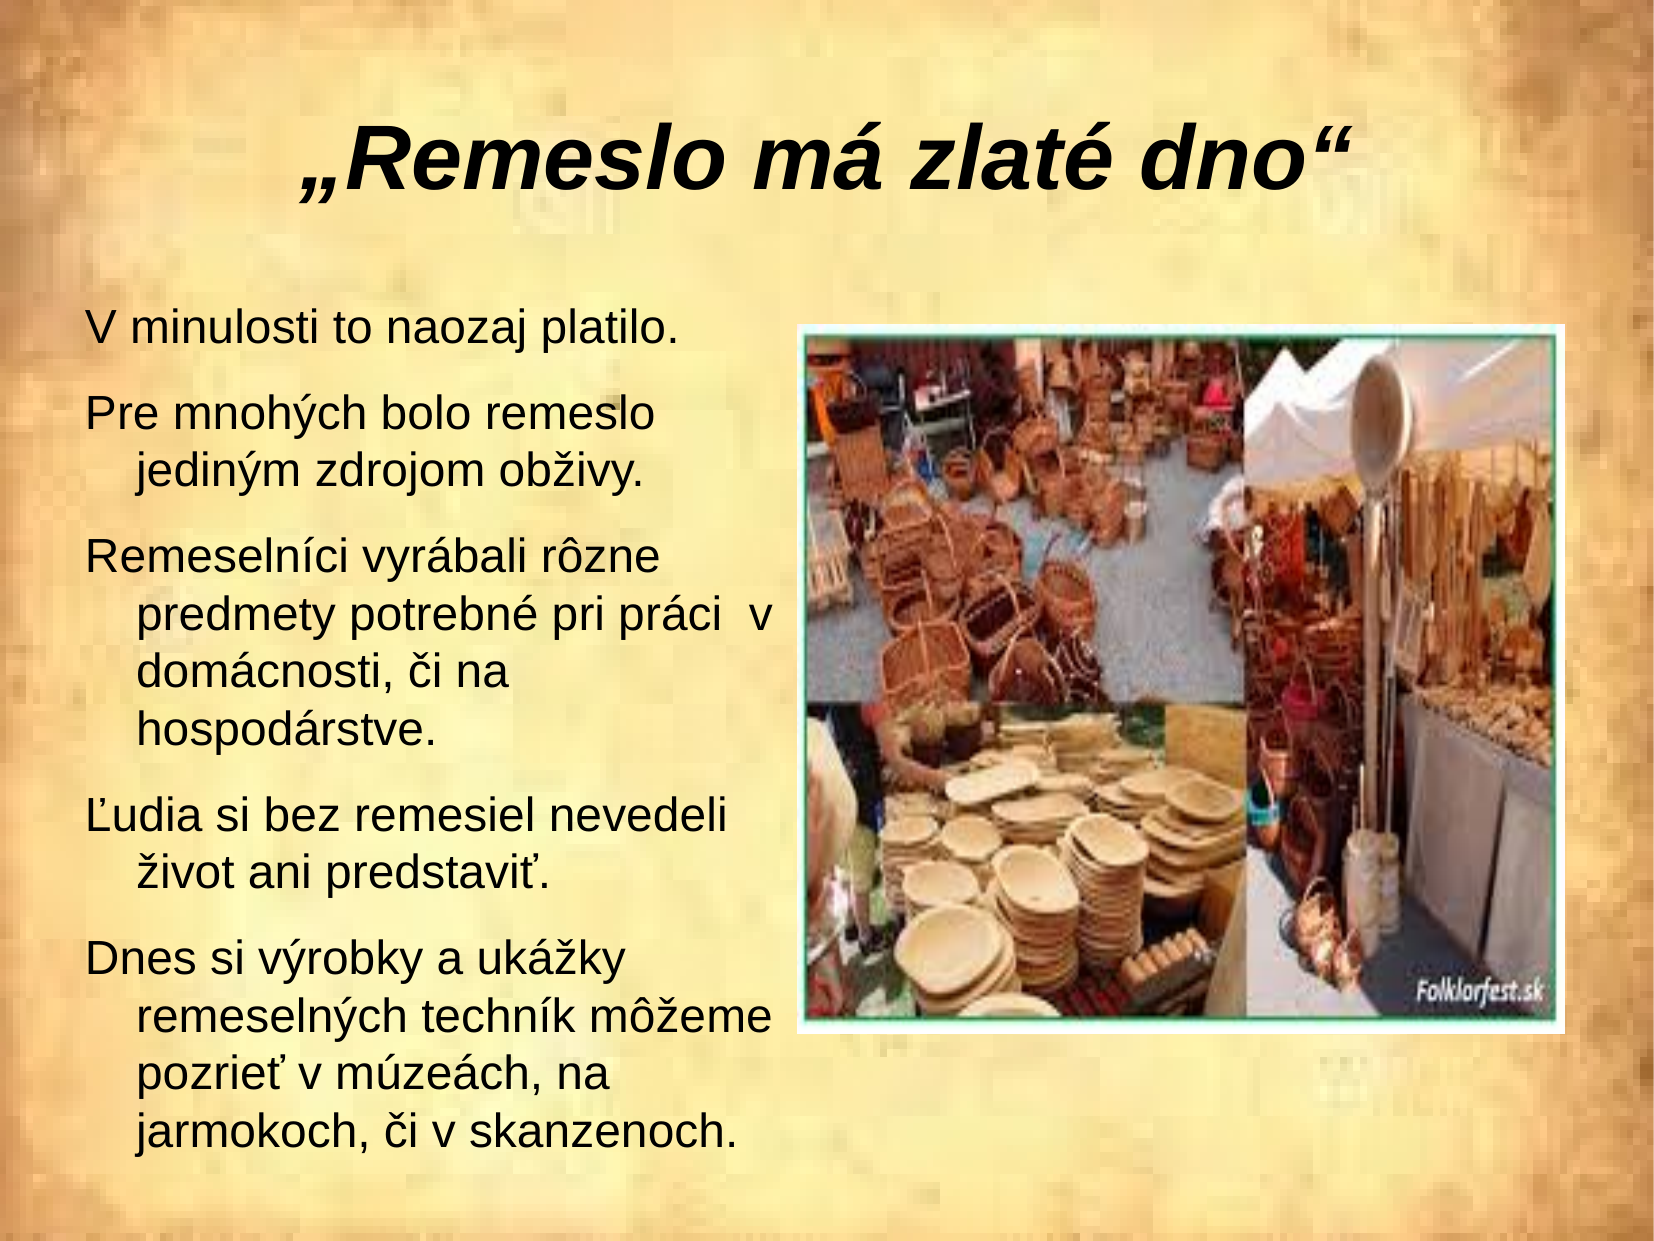

# „Remeslo má zlaté dno“
V minulosti to naozaj platilo.
Pre mnohých bolo remeslo jediným zdrojom obživy.
Remeselníci vyrábali rôzne predmety potrebné pri práci v domácnosti, či na hospodárstve.
Ľudia si bez remesiel nevedeli život ani predstaviť.
Dnes si výrobky a ukážky remeselných techník môžeme pozrieť v múzeách, na jarmokoch, či v skanzenoch.